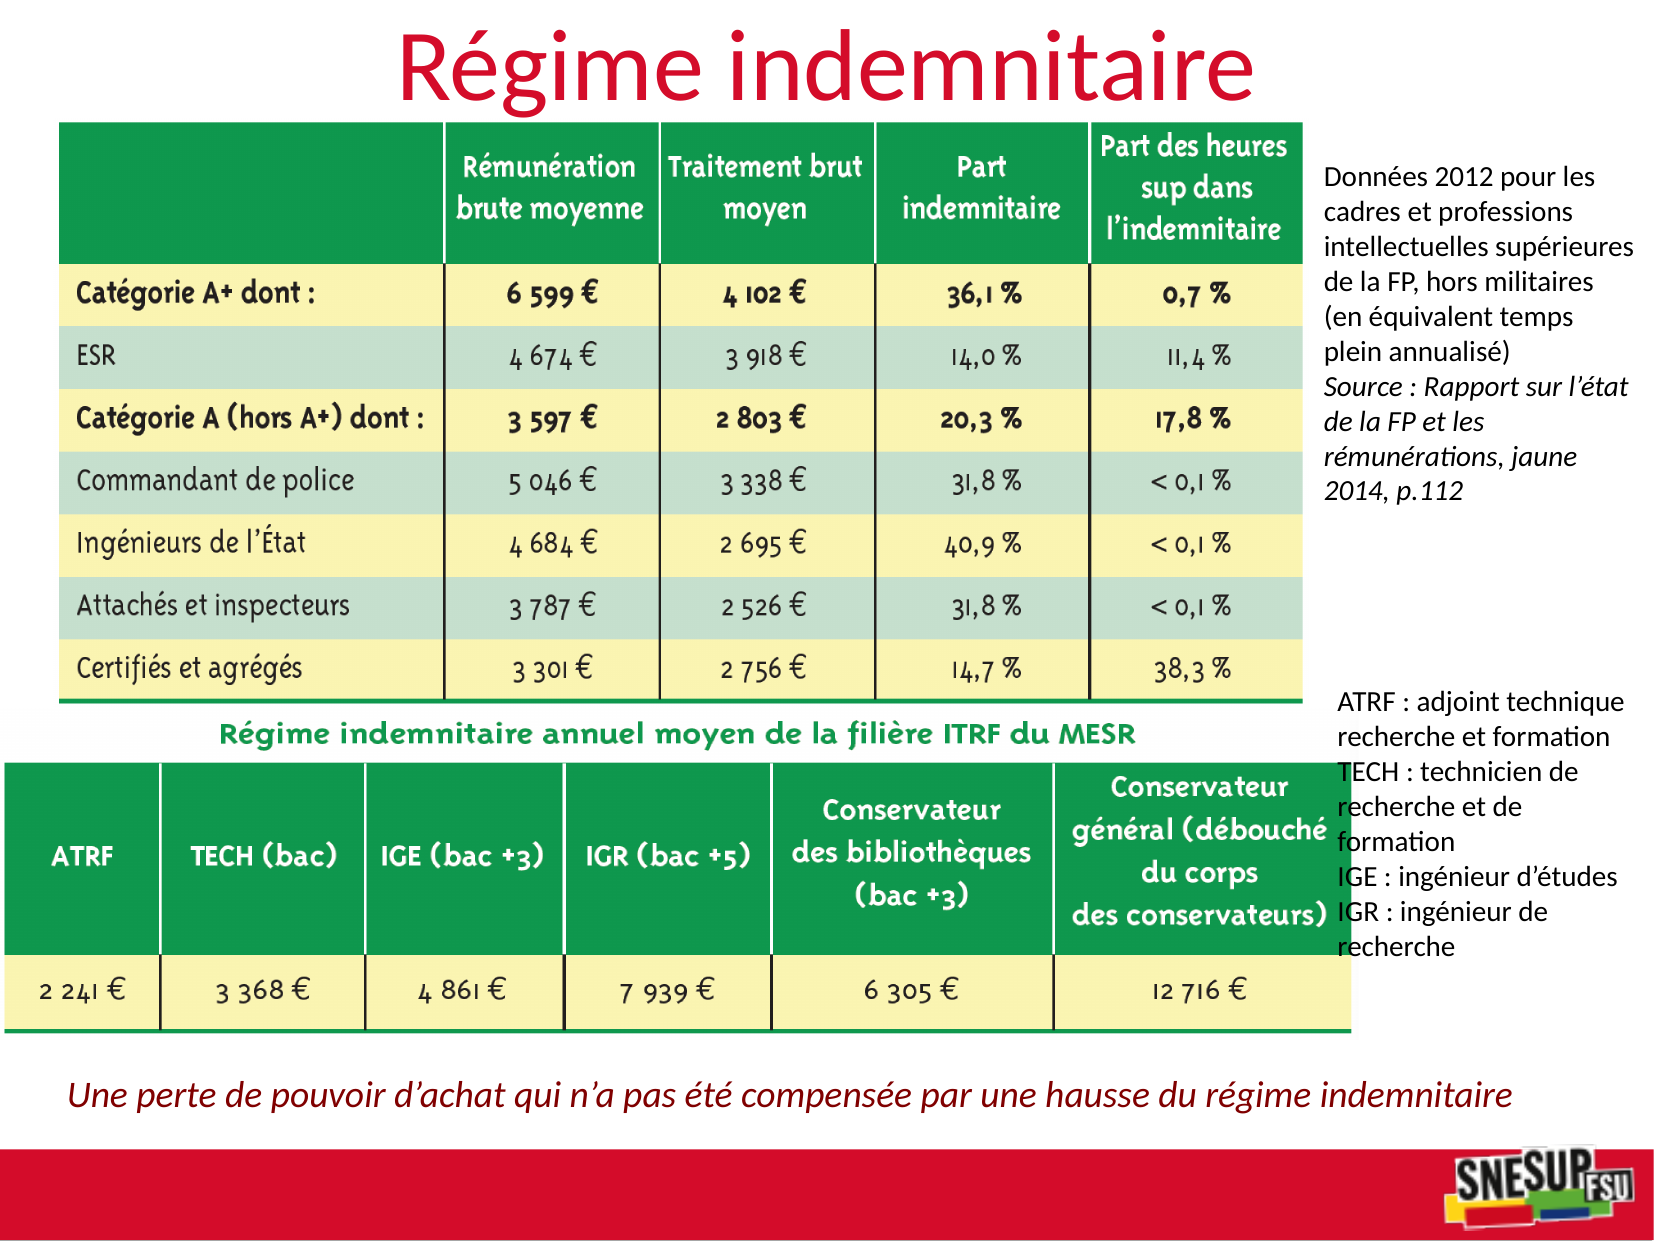

# Régime indemnitaire
Données 2012 pour les cadres et professions intellectuelles supérieures de la FP, hors militaires (en équivalent temps plein annualisé)
Source : Rapport sur l’état de la FP et les rémunérations, jaune 2014, p.112
ATRF : adjoint technique recherche et formation
TECH : technicien de recherche et de formation
IGE : ingénieur d’études
IGR : ingénieur de recherche
Une perte de pouvoir d’achat qui n’a pas été compensée par une hausse du régime indemnitaire